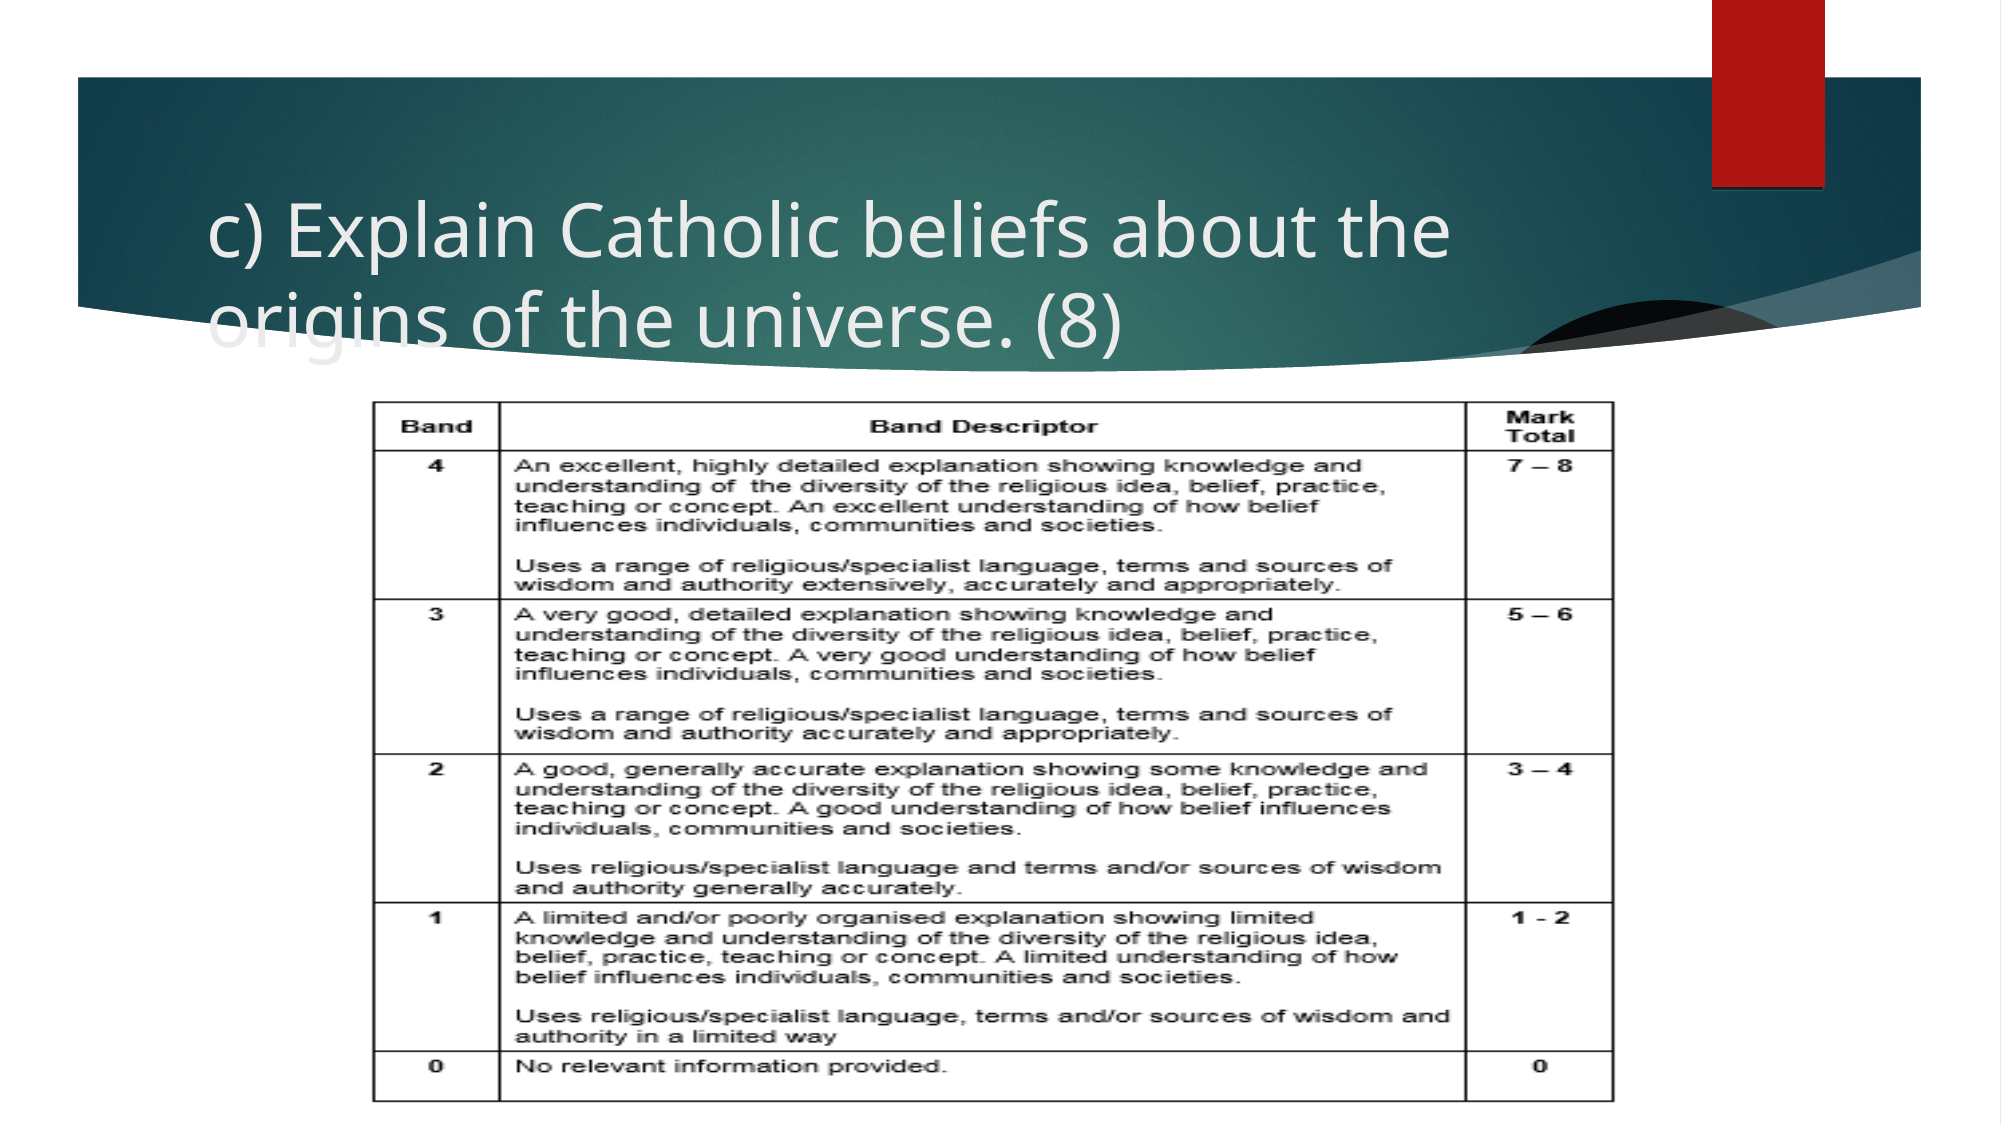

# c) Explain Catholic beliefs about the origins of the universe. (8)